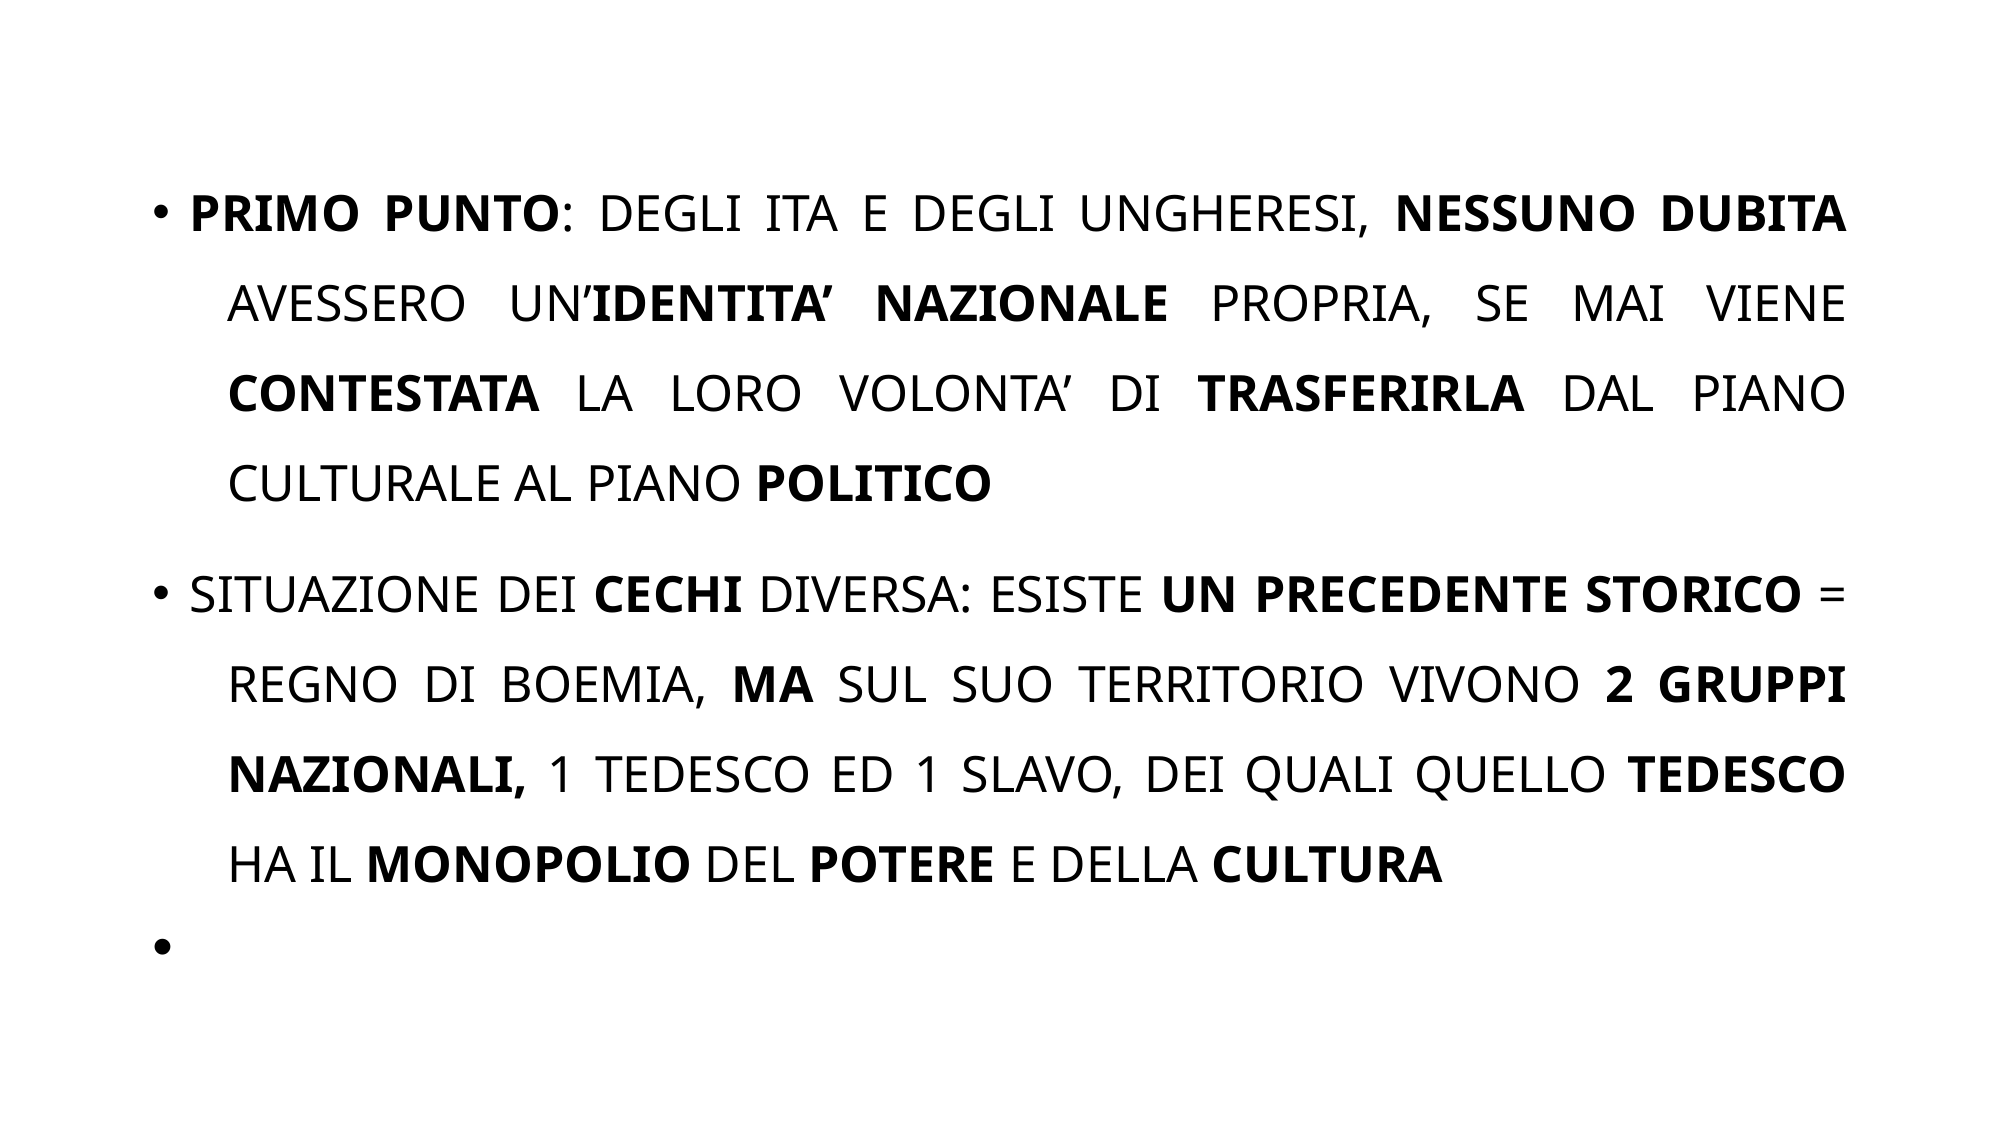

#
PRIMO PUNTO: DEGLI ITA E DEGLI UNGHERESI, NESSUNO DUBITA AVESSERO UN’IDENTITA’ NAZIONALE PROPRIA, SE MAI VIENE CONTESTATA LA LORO VOLONTA’ DI TRASFERIRLA DAL PIANO CULTURALE AL PIANO POLITICO
SITUAZIONE DEI CECHI DIVERSA: ESISTE UN PRECEDENTE STORICO = REGNO DI BOEMIA, MA SUL SUO TERRITORIO VIVONO 2 GRUPPI NAZIONALI, 1 TEDESCO ED 1 SLAVO, DEI QUALI QUELLO TEDESCO HA IL MONOPOLIO DEL POTERE E DELLA CULTURA